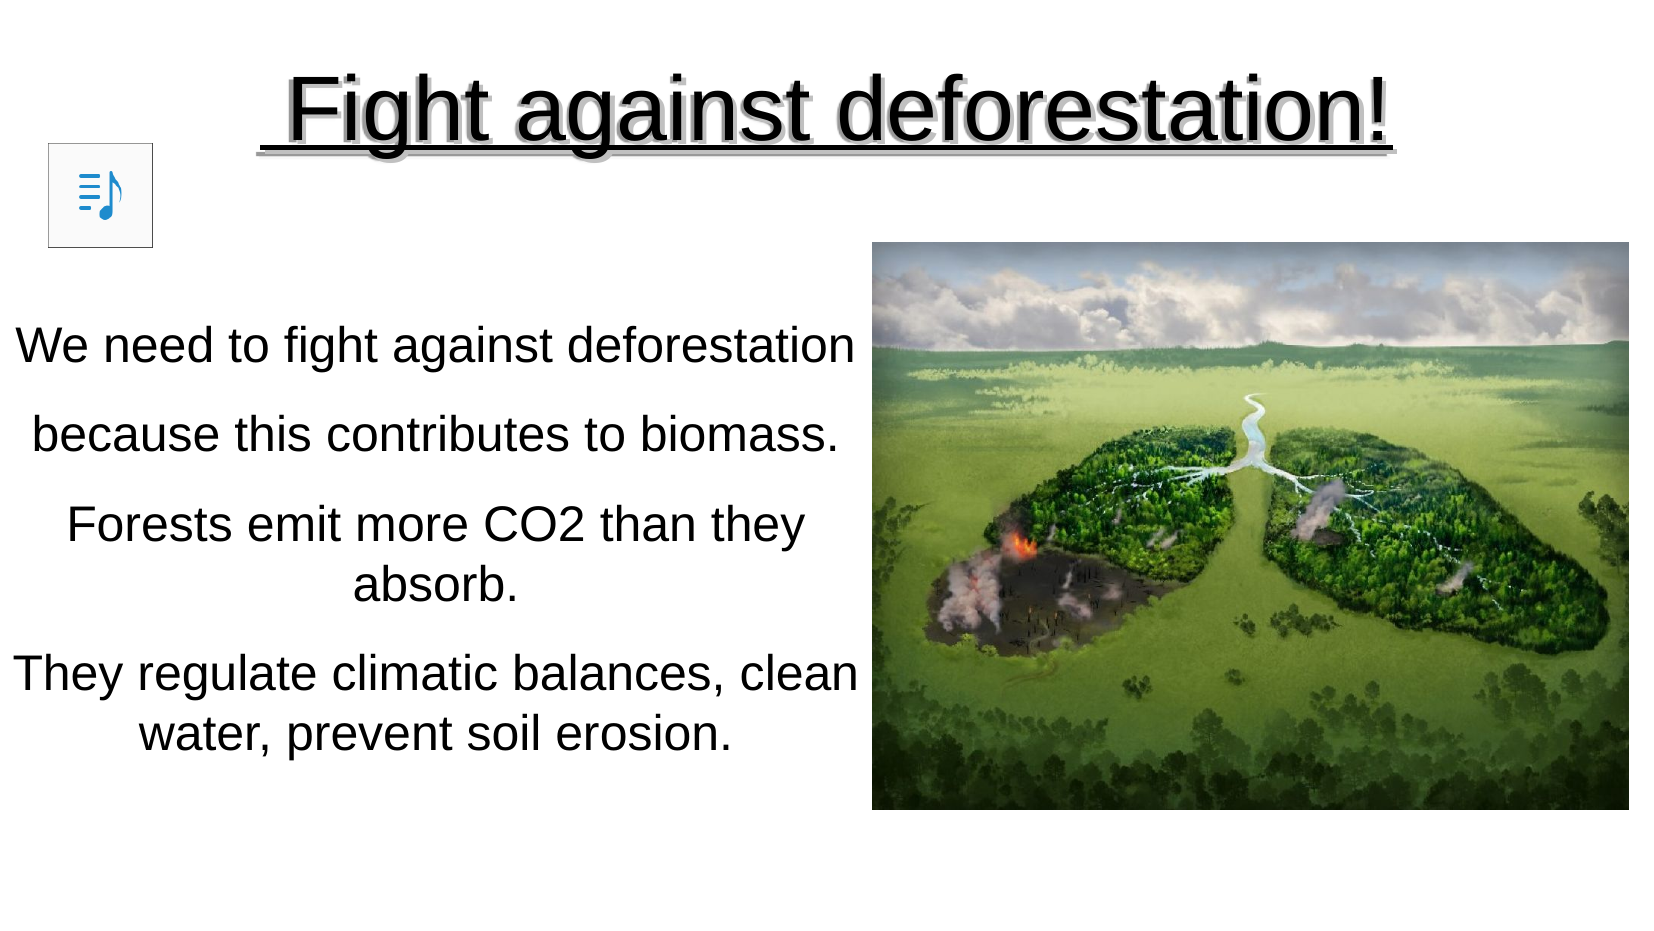

# Fight against deforestation!
We need to fight against deforestation
because this contributes to biomass.
Forests emit more CO2 than they absorb.
They regulate climatic balances, clean water, prevent soil erosion.